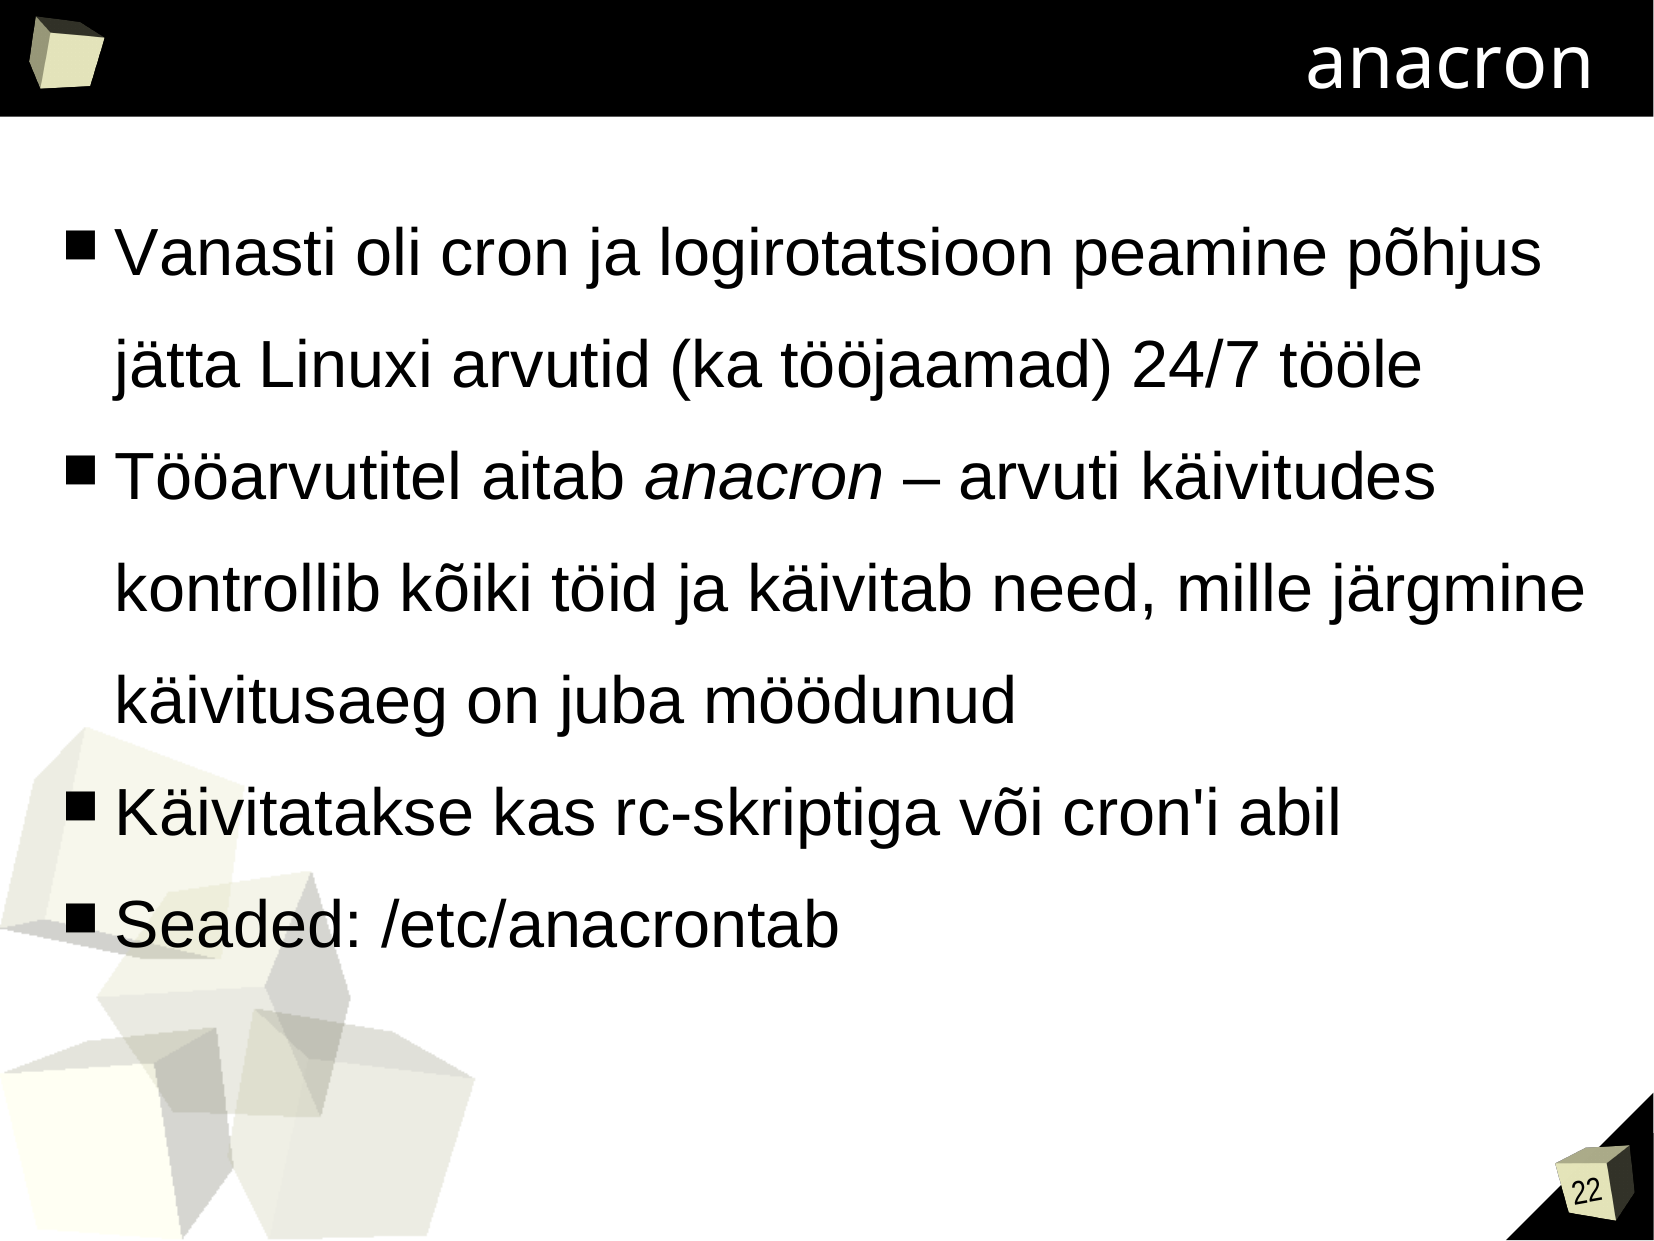

# anacron
Vanasti oli cron ja logirotatsioon peamine põhjus jätta Linuxi arvutid (ka tööjaamad) 24/7 tööle
Tööarvutitel aitab anacron – arvuti käivitudes kontrollib kõiki töid ja käivitab need, mille järgmine käivitusaeg on juba möödunud
Käivitatakse kas rc-skriptiga või cron'i abil
Seaded: /etc/anacrontab